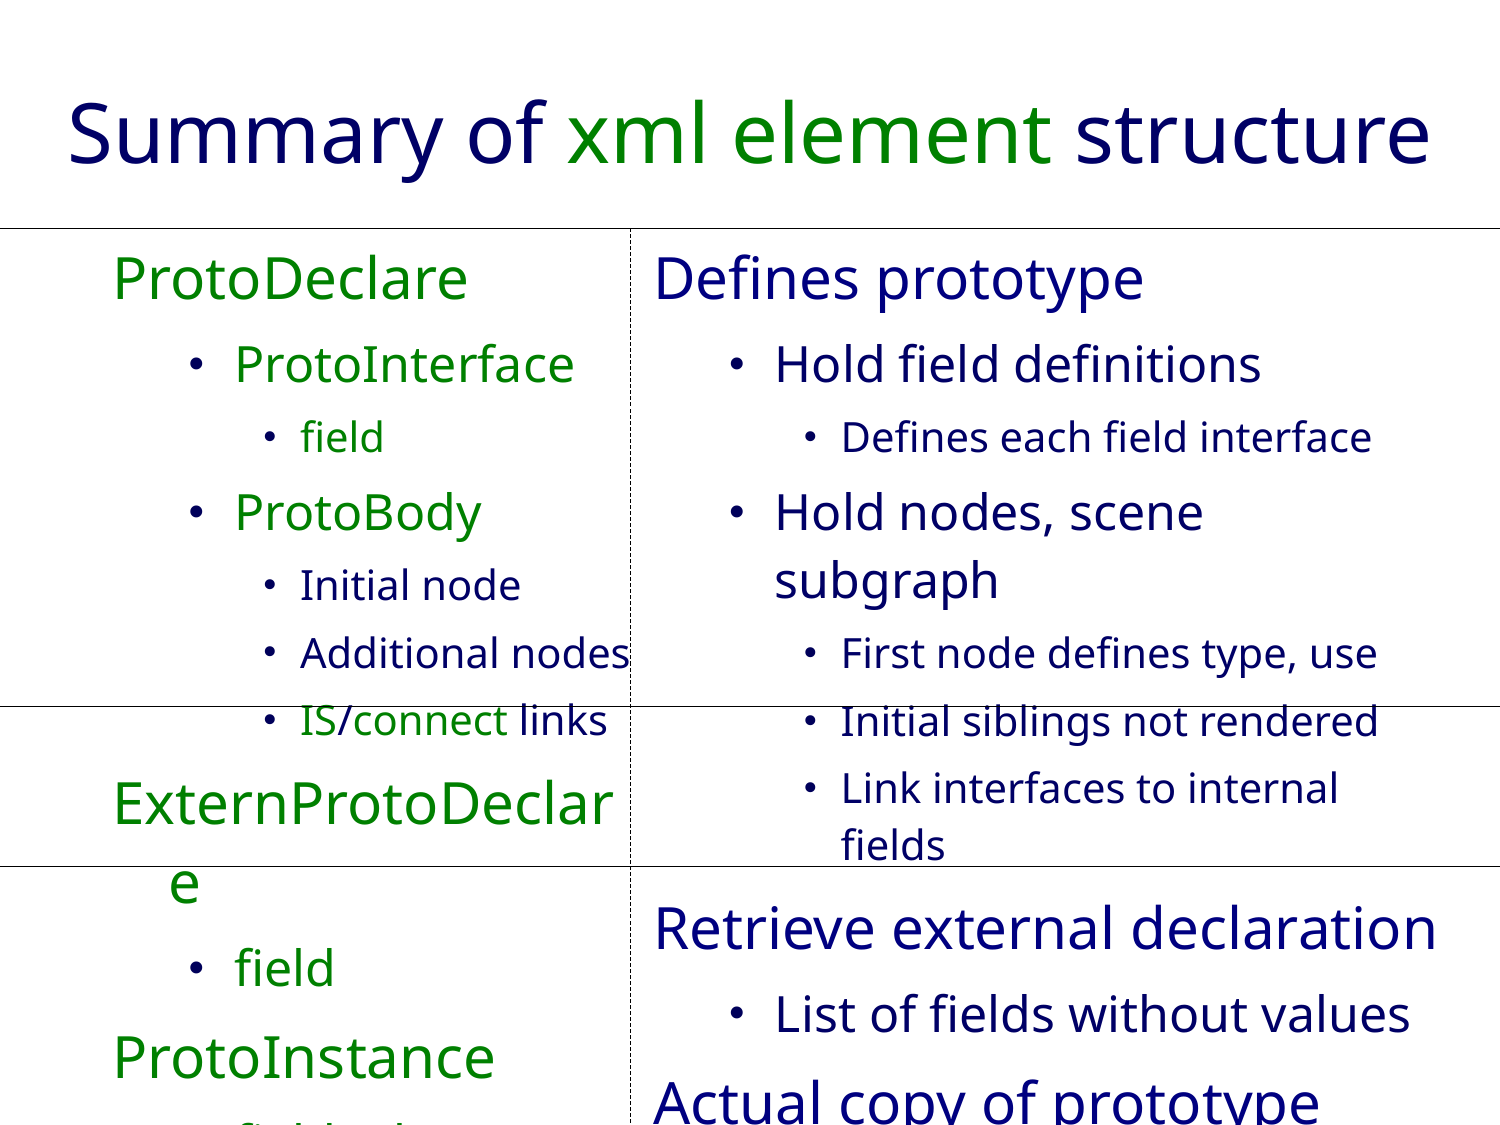

# Summary of xml element structure
ProtoDeclare
ProtoInterface
field
ProtoBody
Initial node
Additional nodes
IS/connect links
ExternProtoDeclare
field
ProtoInstance
fieldValue
Defines prototype
Hold field definitions
Defines each field interface
Hold nodes, scene subgraph
First node defines type, use
Initial siblings not rendered
Link interfaces to internal fields
Retrieve external declaration
List of fields without values
Actual copy of prototype node
Override default interface values